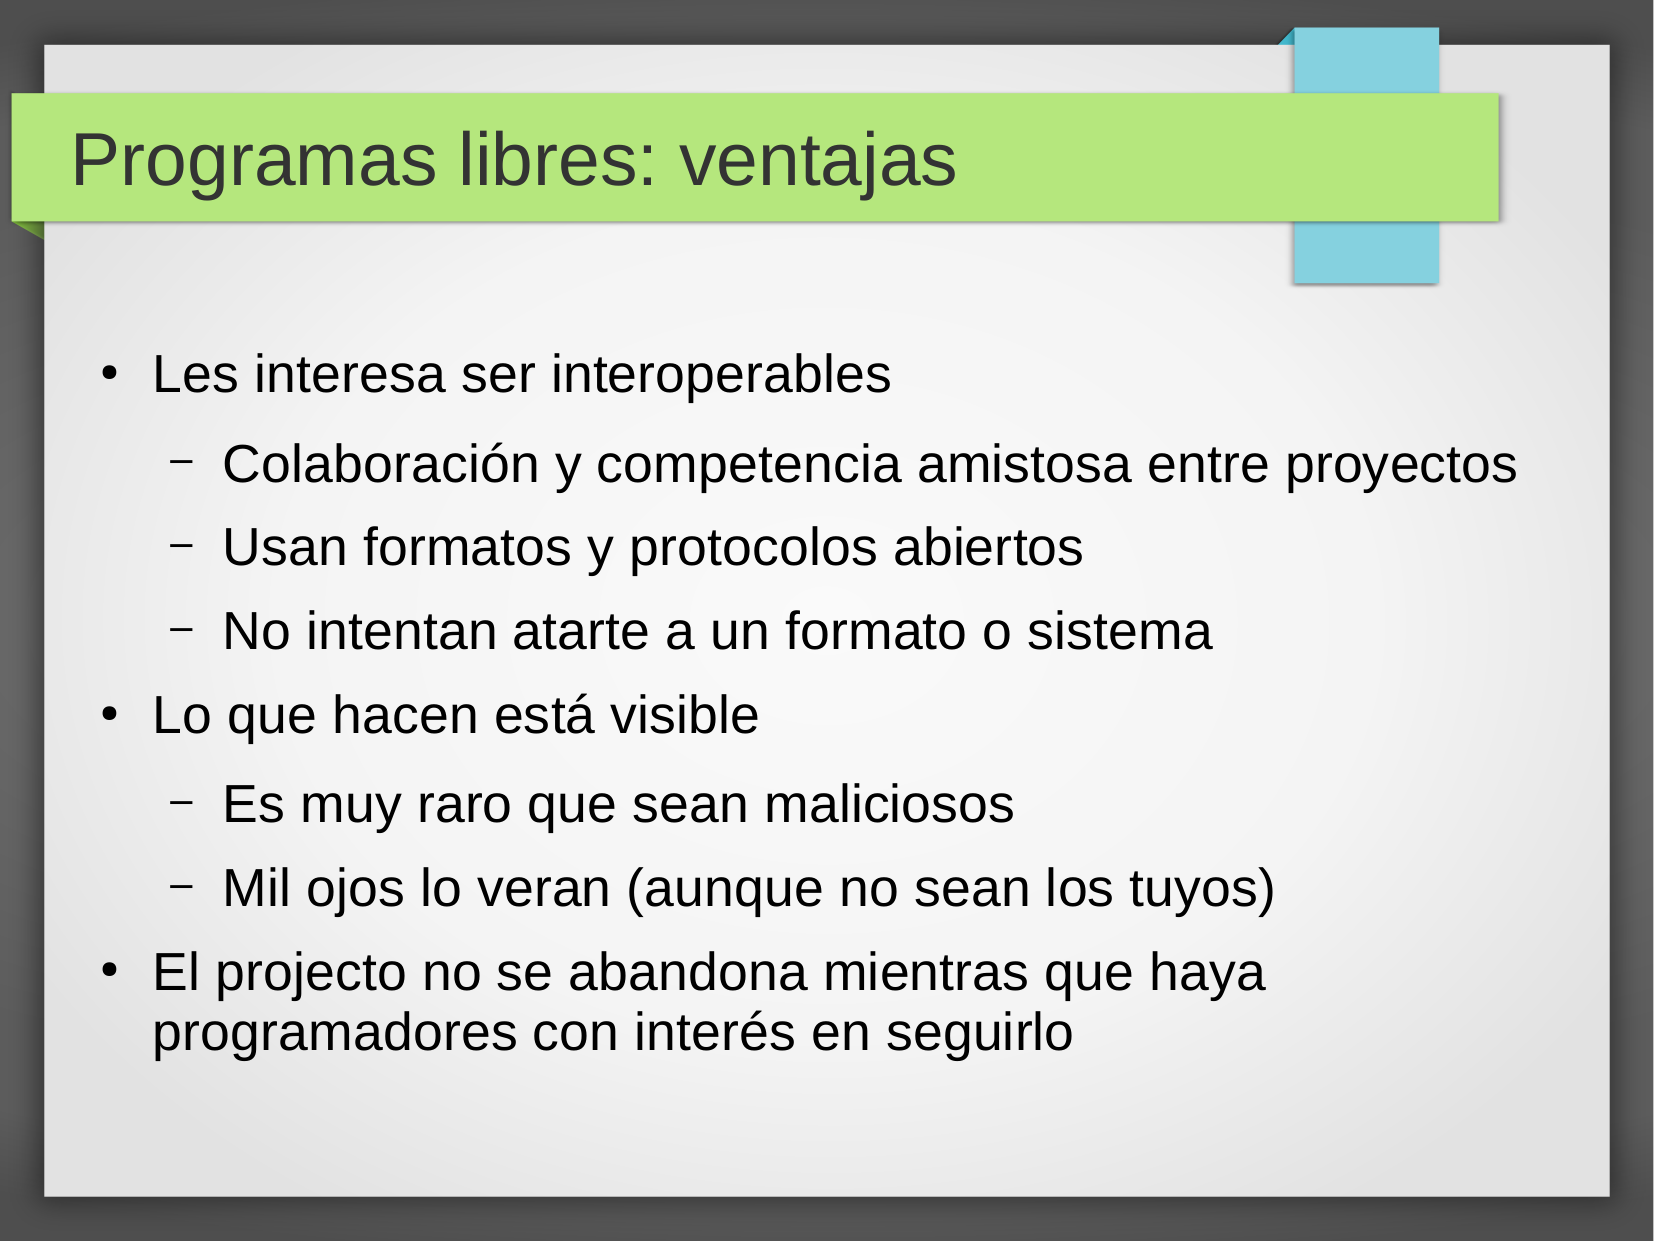

# Programas libres: ventajas
Les interesa ser interoperables
Colaboración y competencia amistosa entre proyectos
Usan formatos y protocolos abiertos
No intentan atarte a un formato o sistema
Lo que hacen está visible
Es muy raro que sean maliciosos
Mil ojos lo veran (aunque no sean los tuyos)
El projecto no se abandona mientras que haya programadores con interés en seguirlo